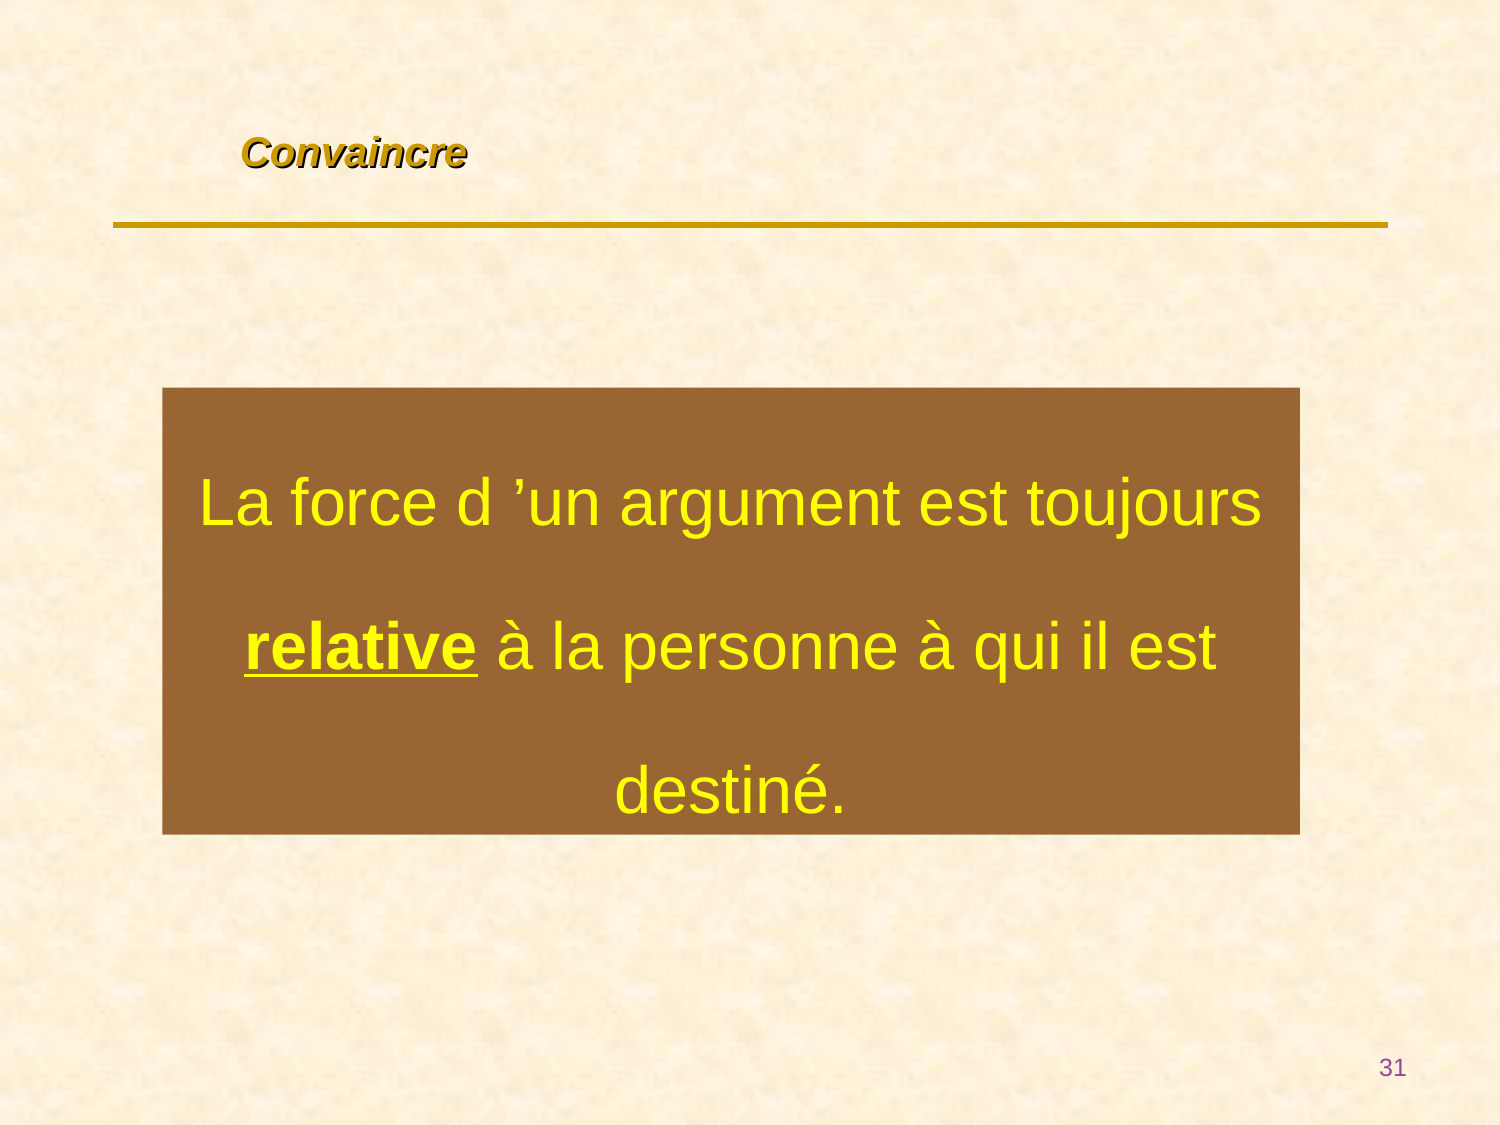

Convaincre
La force d ’un argument est toujours relative à la personne à qui il est destiné.
L’efficacité d’un argument est-elle	absolue ou relative ?
31